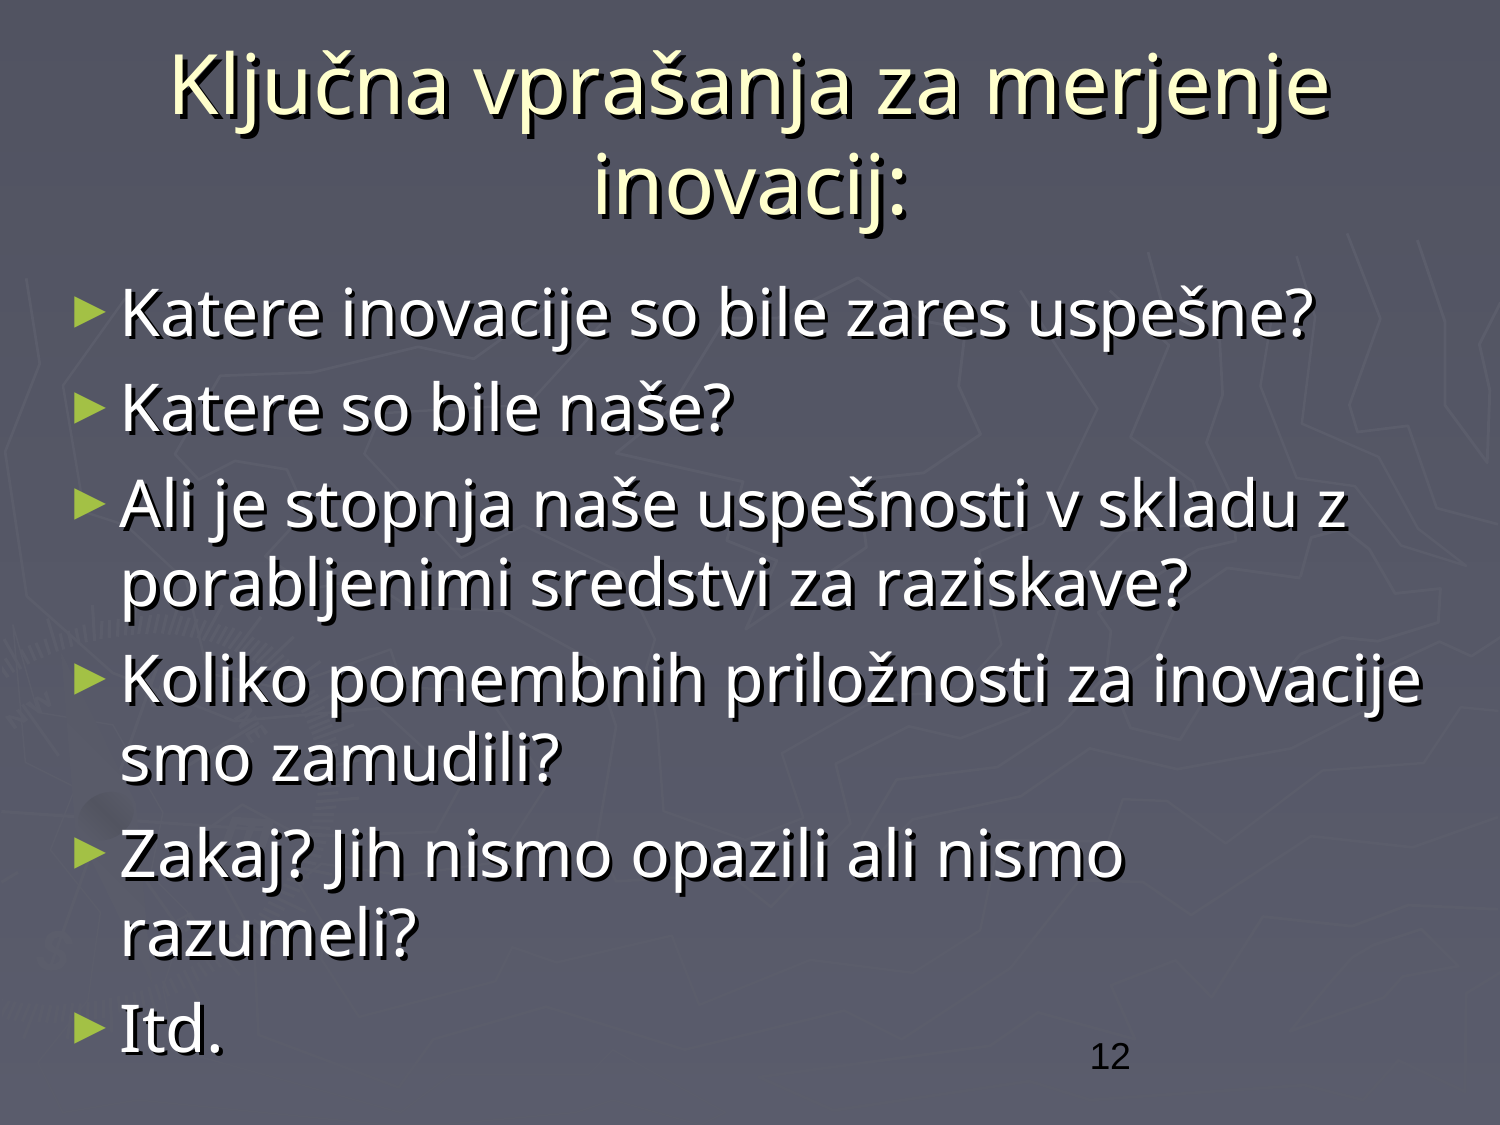

# Ključna vprašanja za merjenje inovacij:
Katere inovacije so bile zares uspešne?
Katere so bile naše?
Ali je stopnja naše uspešnosti v skladu z porabljenimi sredstvi za raziskave?
Koliko pomembnih priložnosti za inovacije smo zamudili?
Zakaj? Jih nismo opazili ali nismo razumeli?
Itd.
12